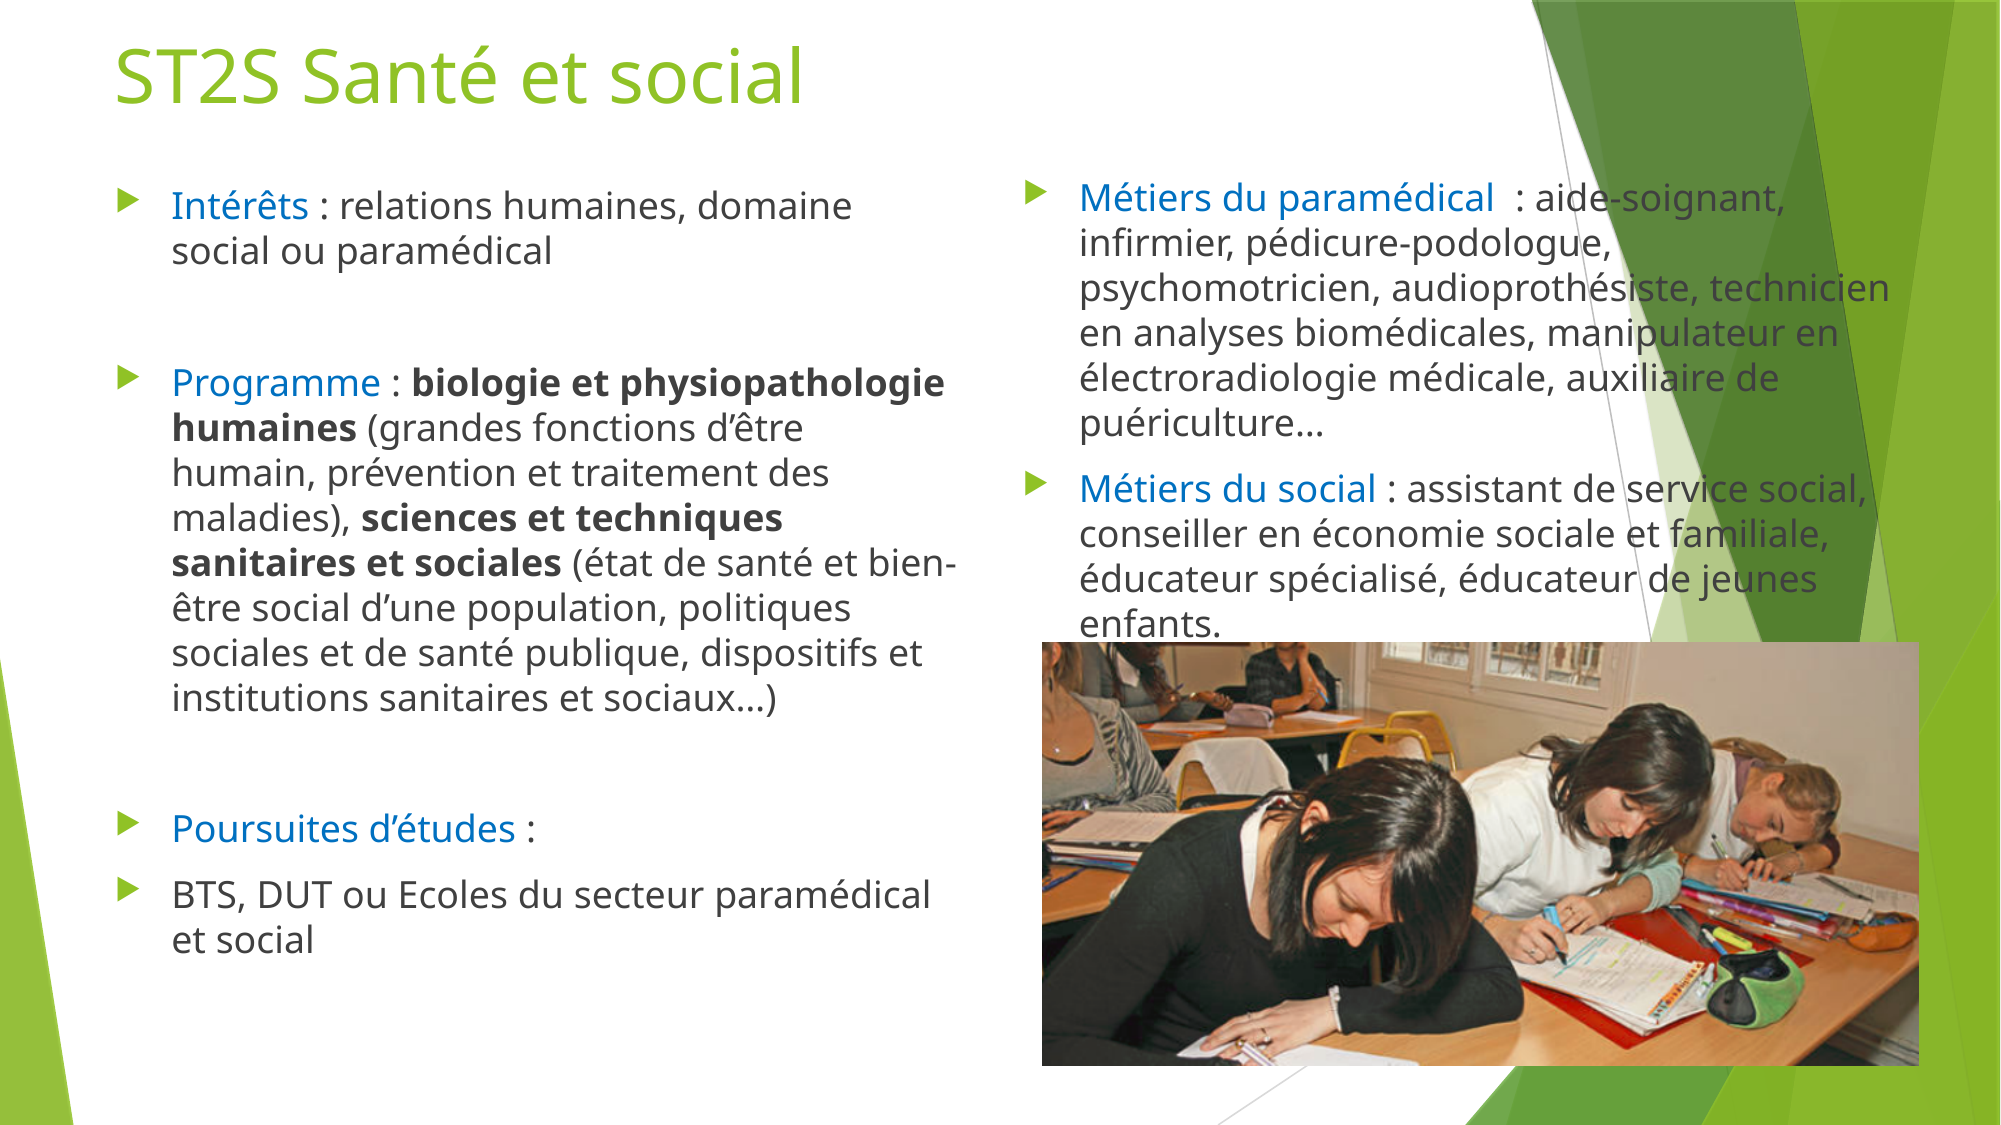

# ST2S Santé et social
Métiers du paramédical : aide-soignant, infirmier, pédicure-podologue, psychomotricien, audioprothésiste, technicien en analyses biomédicales, manipulateur en électroradiologie médicale, auxiliaire de puériculture…
Métiers du social : assistant de service social, conseiller en économie sociale et familiale, éducateur spécialisé, éducateur de jeunes enfants.
Intérêts : relations humaines, domaine social ou paramédical
Programme : biologie et physiopathologie humaines (grandes fonctions d’être humain, prévention et traitement des maladies), sciences et techniques sanitaires et sociales (état de santé et bien-être social d’une population, politiques sociales et de santé publique, dispositifs et institutions sanitaires et sociaux…)
Poursuites d’études :
BTS, DUT ou Ecoles du secteur paramédical et social